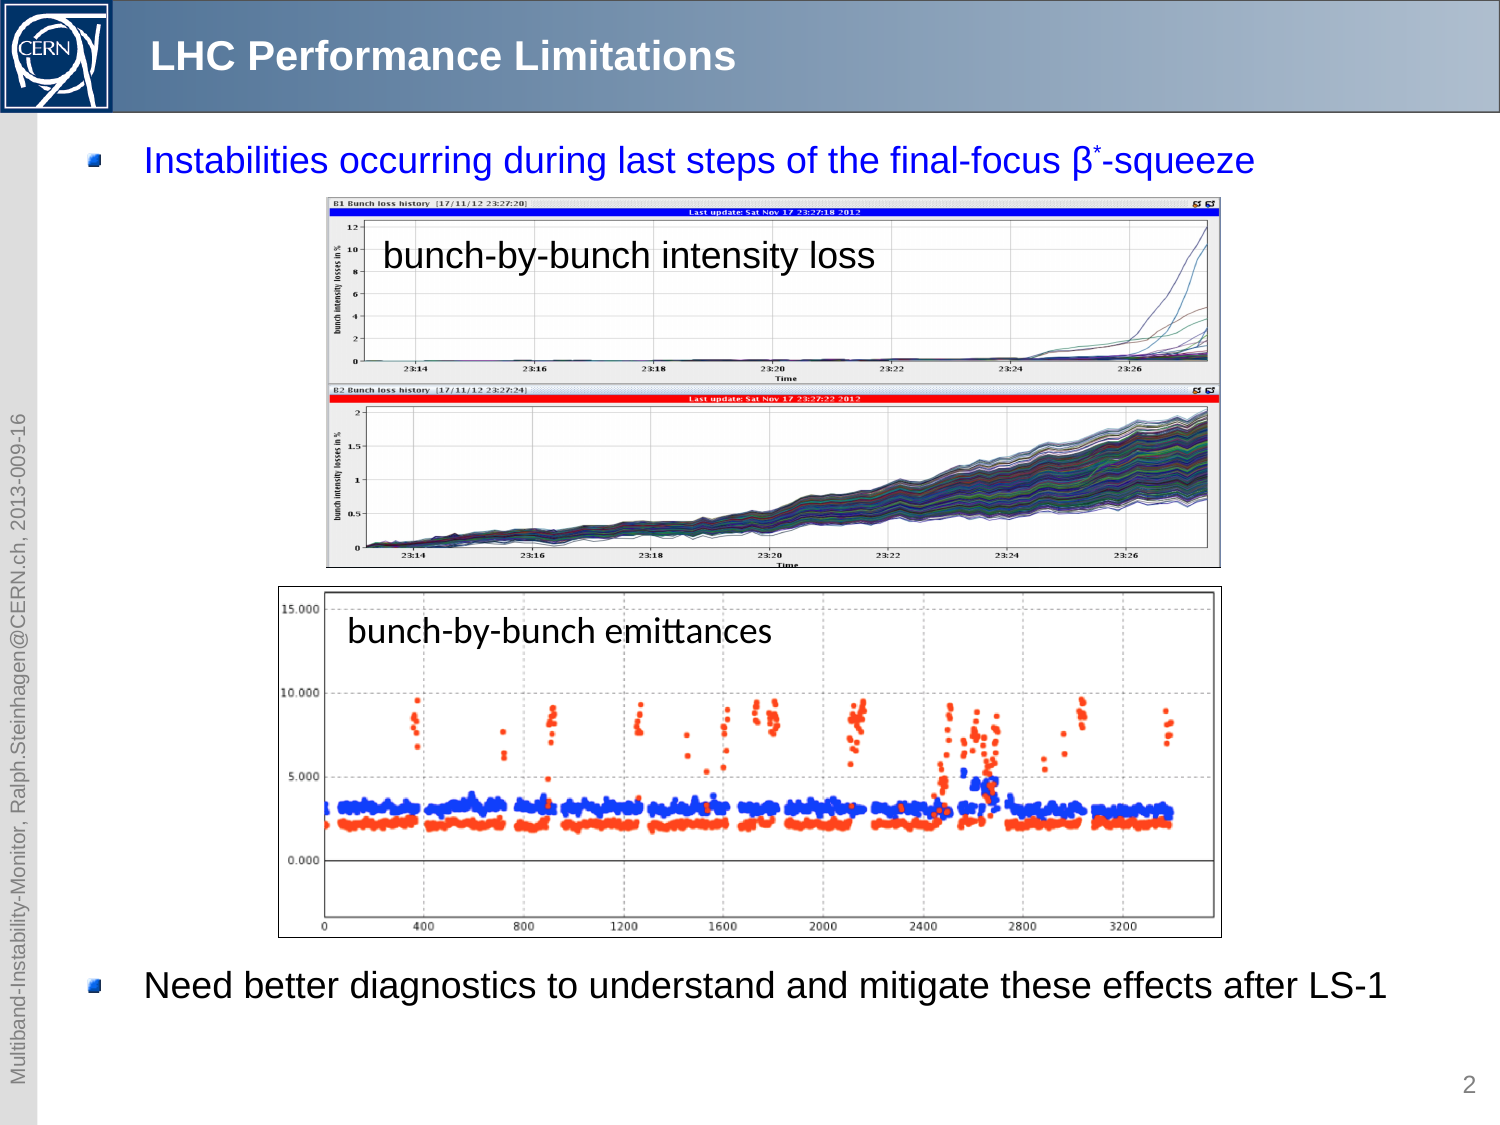

# LHC Performance Limitations
Instabilities occurring during last steps of the final-focus β*-squeeze
Need better diagnostics to understand and mitigate these effects after LS-1
bunch-by-bunch intensity loss
bunch-by-bunch emittances